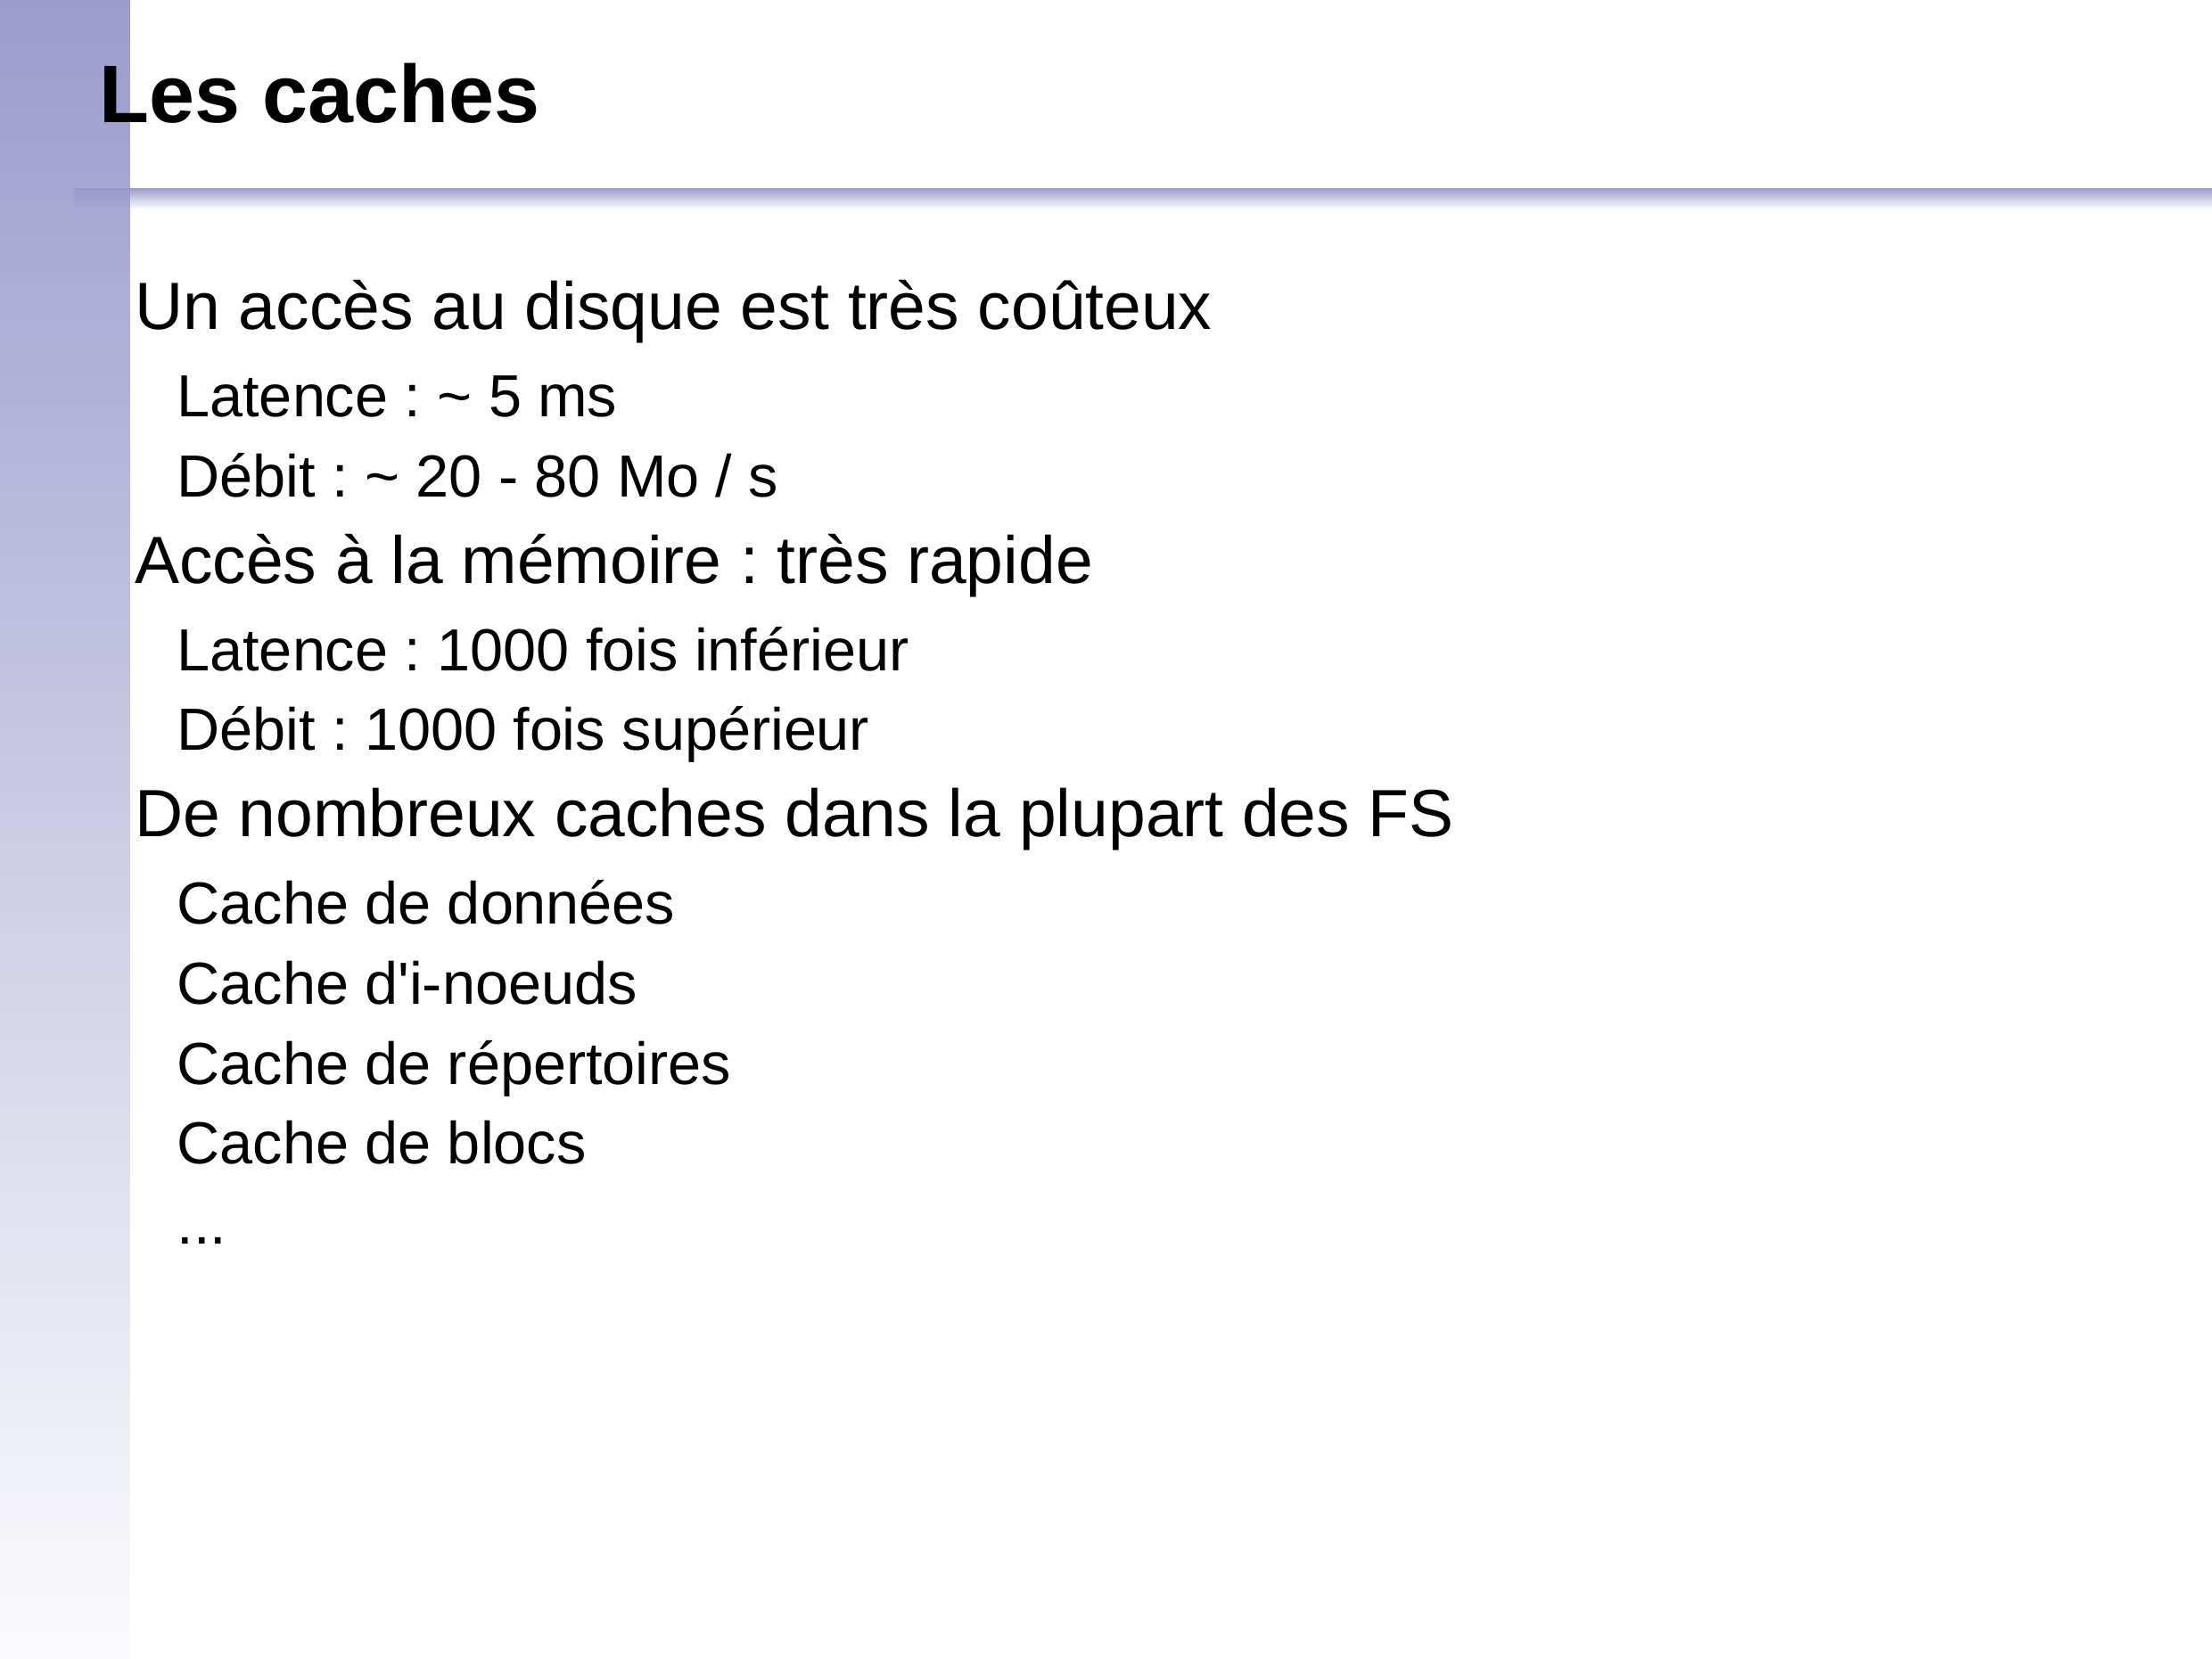

# Les caches
Un accès au disque est très coûteux
Latence : ~ 5 ms
Débit : ~ 20 - 80 Mo / s
Accès à la mémoire : très rapide
Latence : 1000 fois inférieur
Débit : 1000 fois supérieur
De nombreux caches dans la plupart des FS
Cache de données
Cache d'i-noeuds
Cache de répertoires
Cache de blocs
...